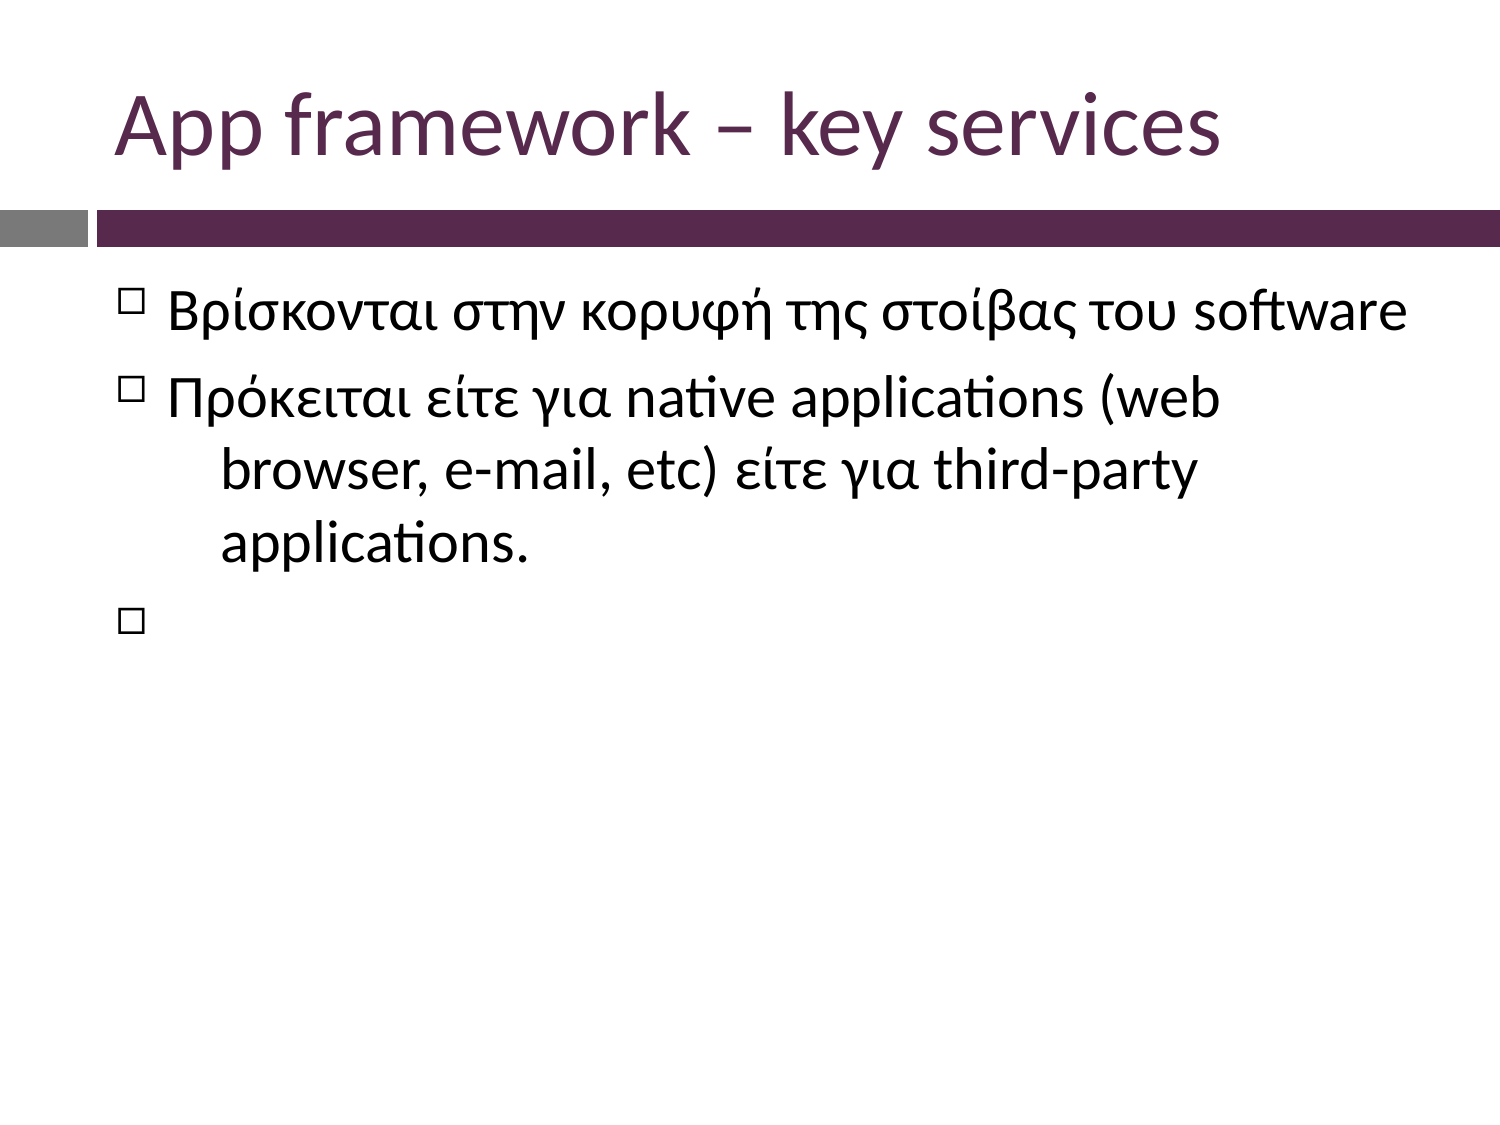

App framework – key services
# Βρίσκονται στην κορυφή της στοίβας του software
Πρόκειται είτε για native applications (web browser, e-mail, etc) είτε για third-party applications.